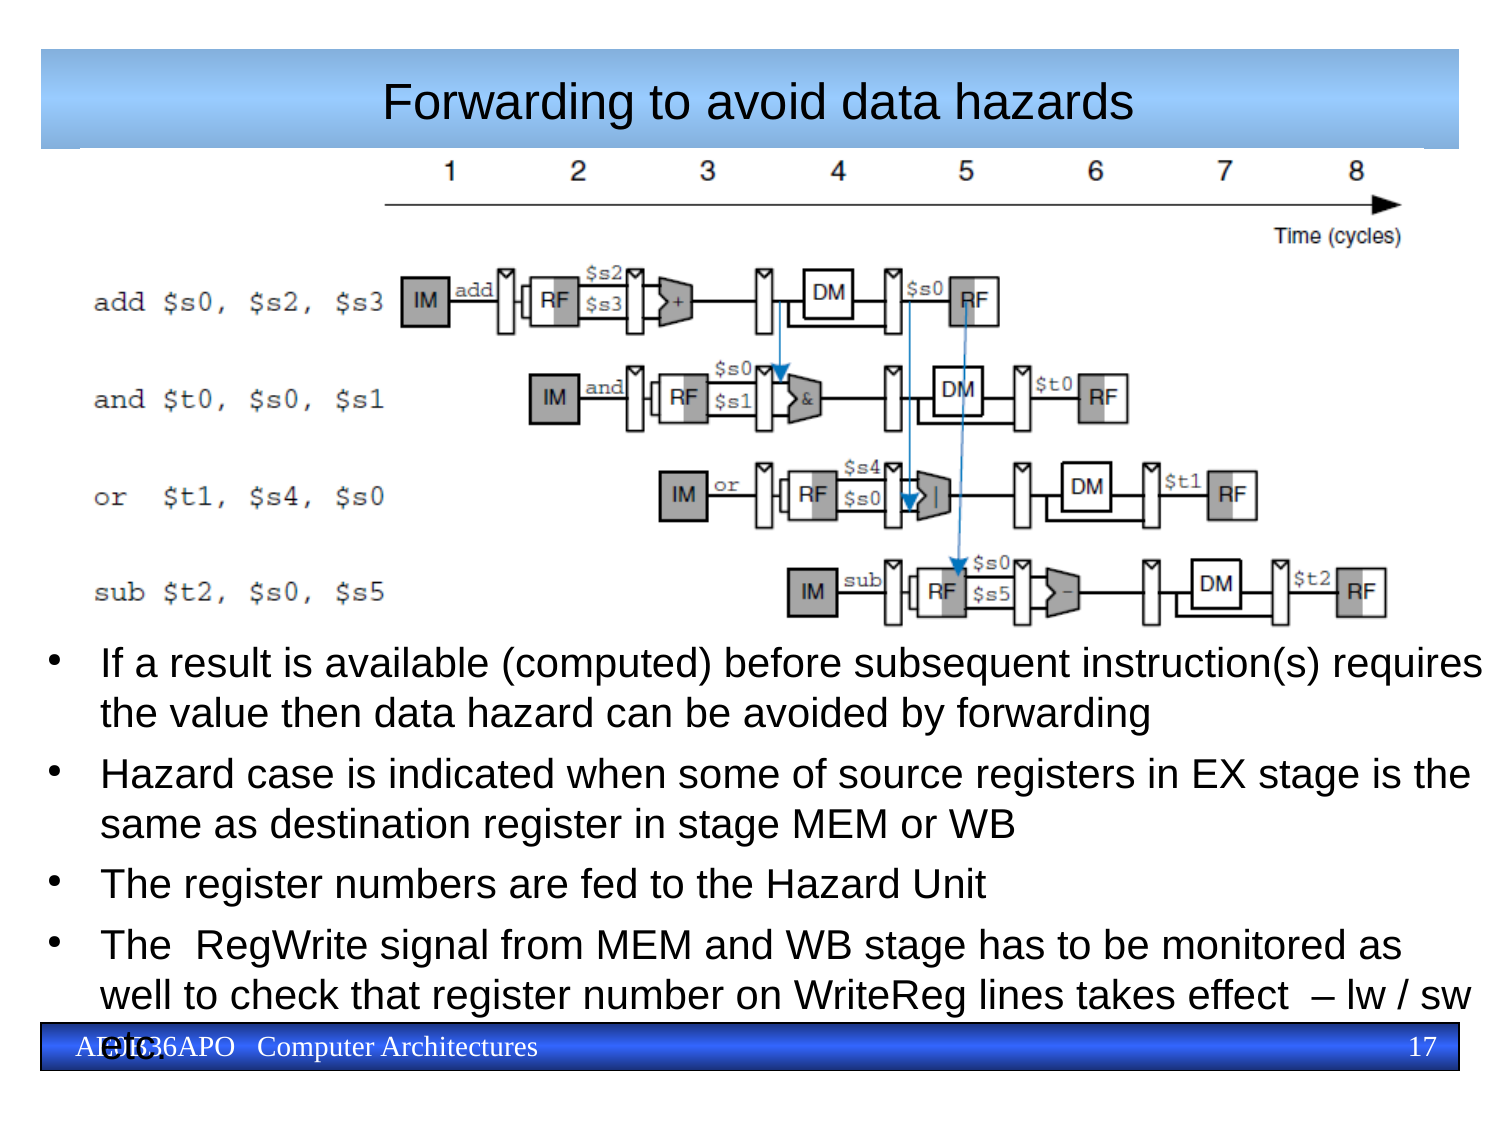

# Forwarding to avoid data hazards
If a result is available (computed) before subsequent instruction(s) requires the value then data hazard can be avoided by forwarding
Hazard case is indicated when some of source registers in EX stage is the same as destination register in stage MEM or WB
The register numbers are fed to the Hazard Unit
The RegWrite signal from MEM and WB stage has to be monitored as well to check that register number on WriteReg lines takes effect – lw / sw etc.
AE0B36APO Computer Architectures
17